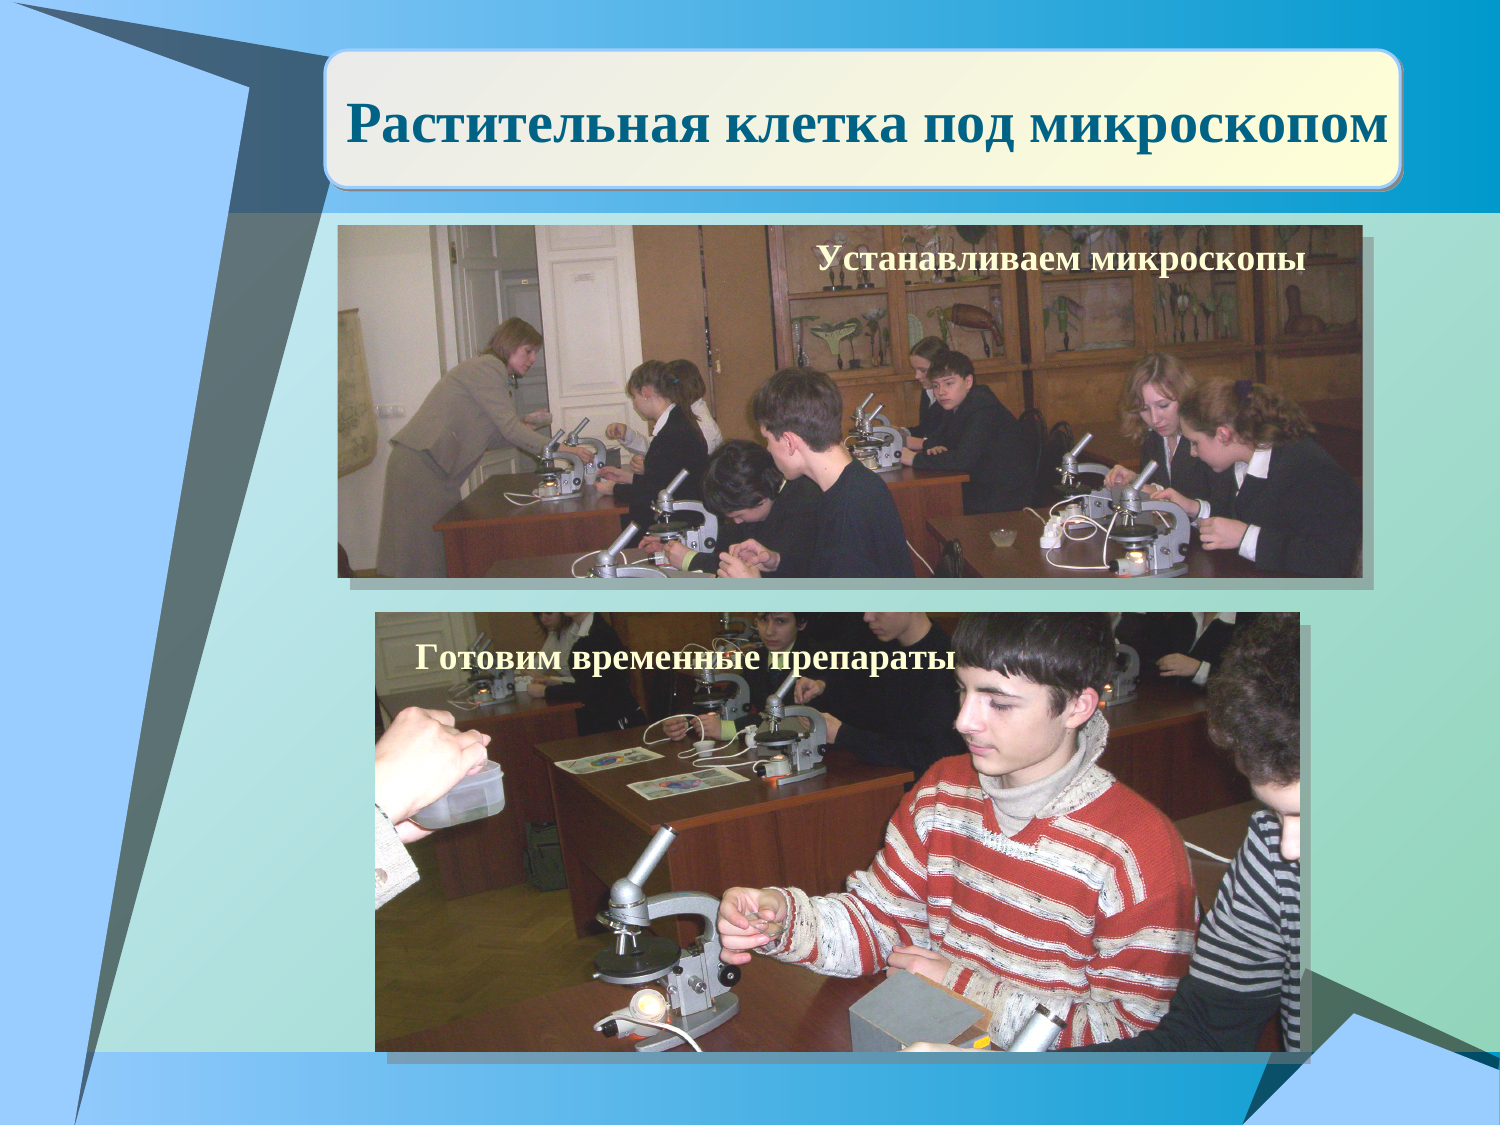

Растительная клетка под микроскопом
Устанавливаем микроскопы
Готовим временные препараты